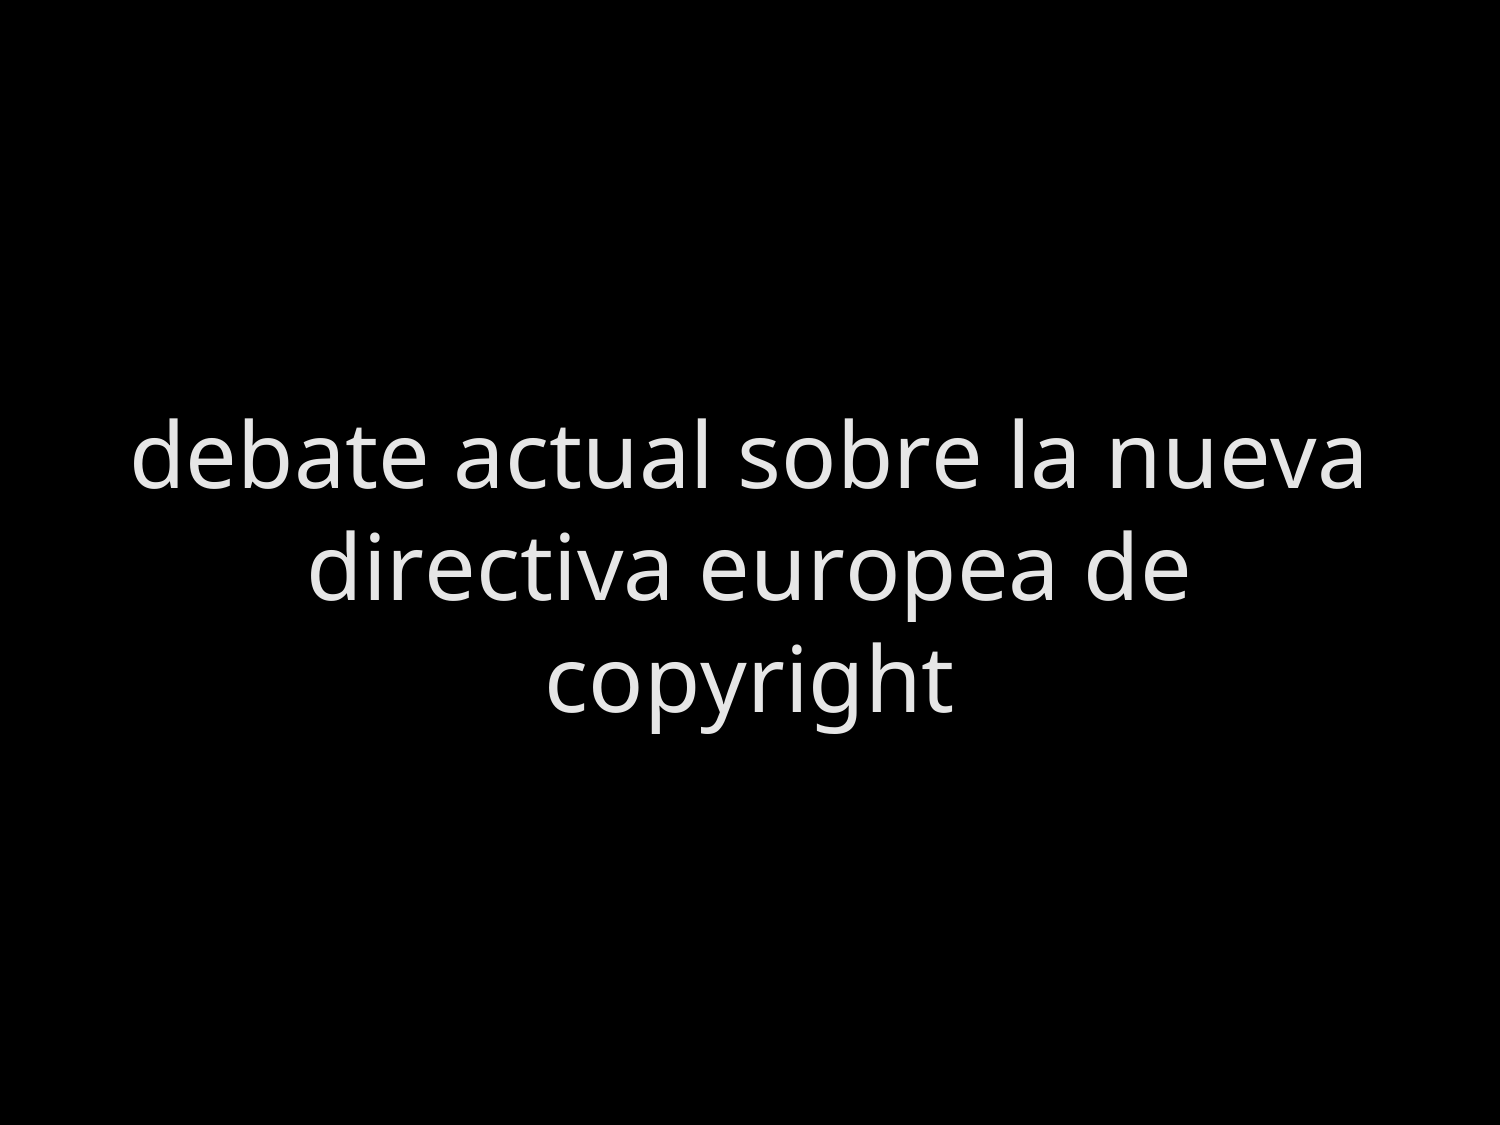

# debate actual sobre la nueva directiva europea de copyright